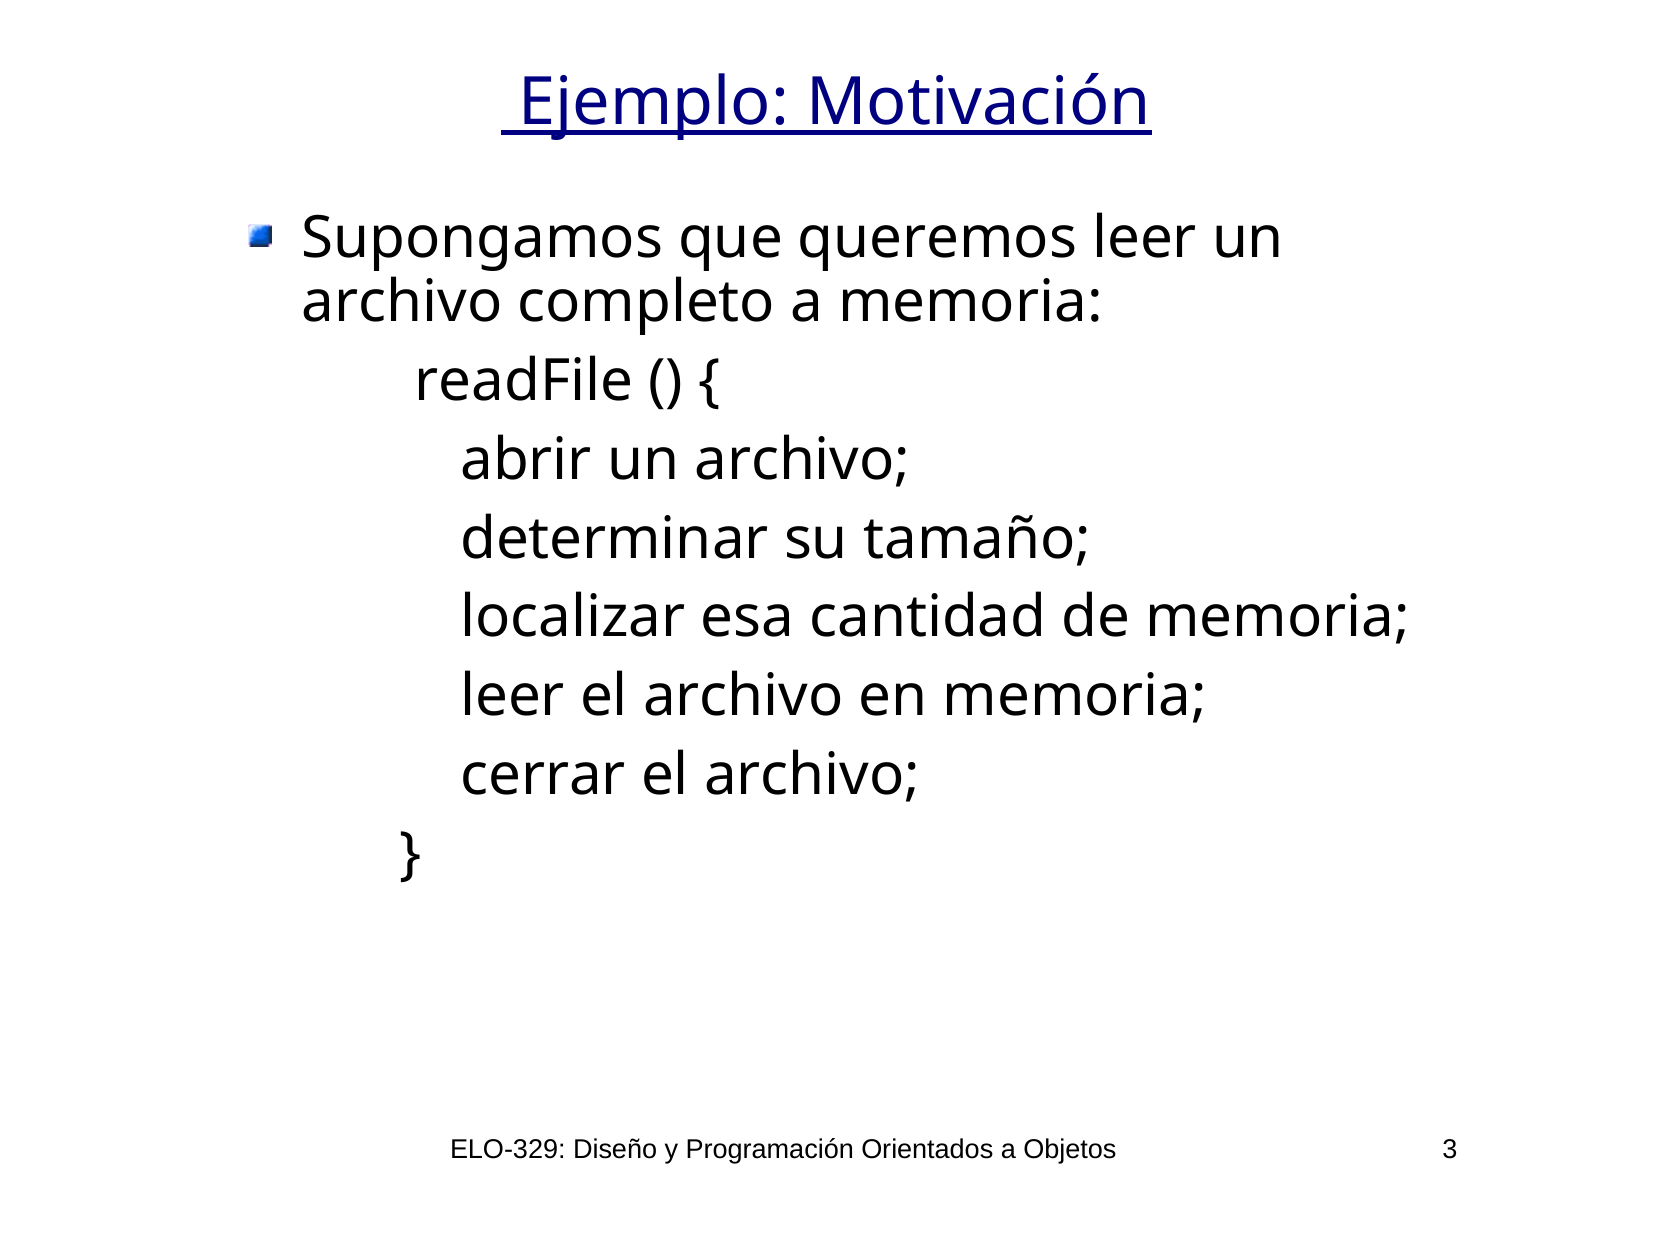

# Ejemplo: Motivación
Supongamos que queremos leer un archivo completo a memoria:
 readFile () {
 abrir un archivo;
 determinar su tamaño;
 localizar esa cantidad de memoria;
 leer el archivo en memoria;
 cerrar el archivo;
 }
3